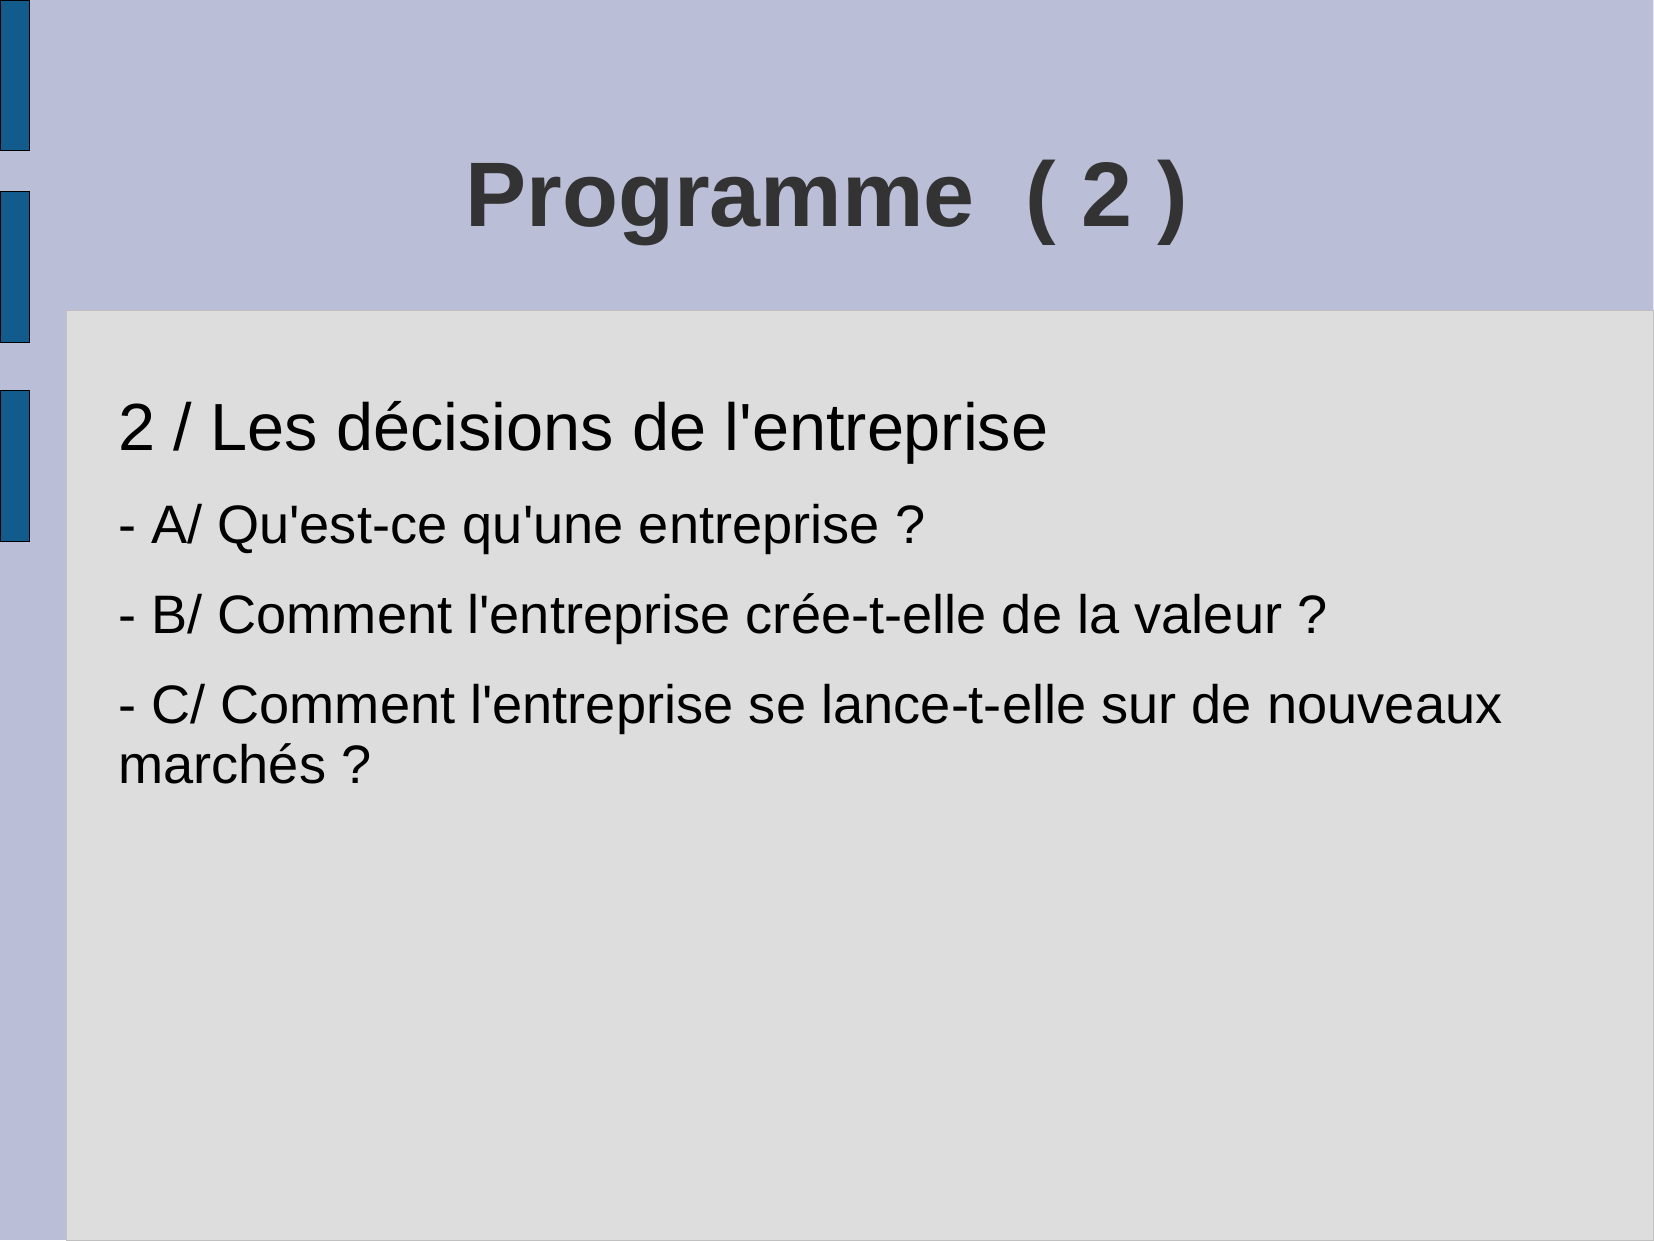

# Programme ( 2 )
2 / Les décisions de l'entreprise
- A/ Qu'est-ce qu'une entreprise ?
- B/ Comment l'entreprise crée-t-elle de la valeur ?
- C/ Comment l'entreprise se lance-t-elle sur de nouveaux marchés ?